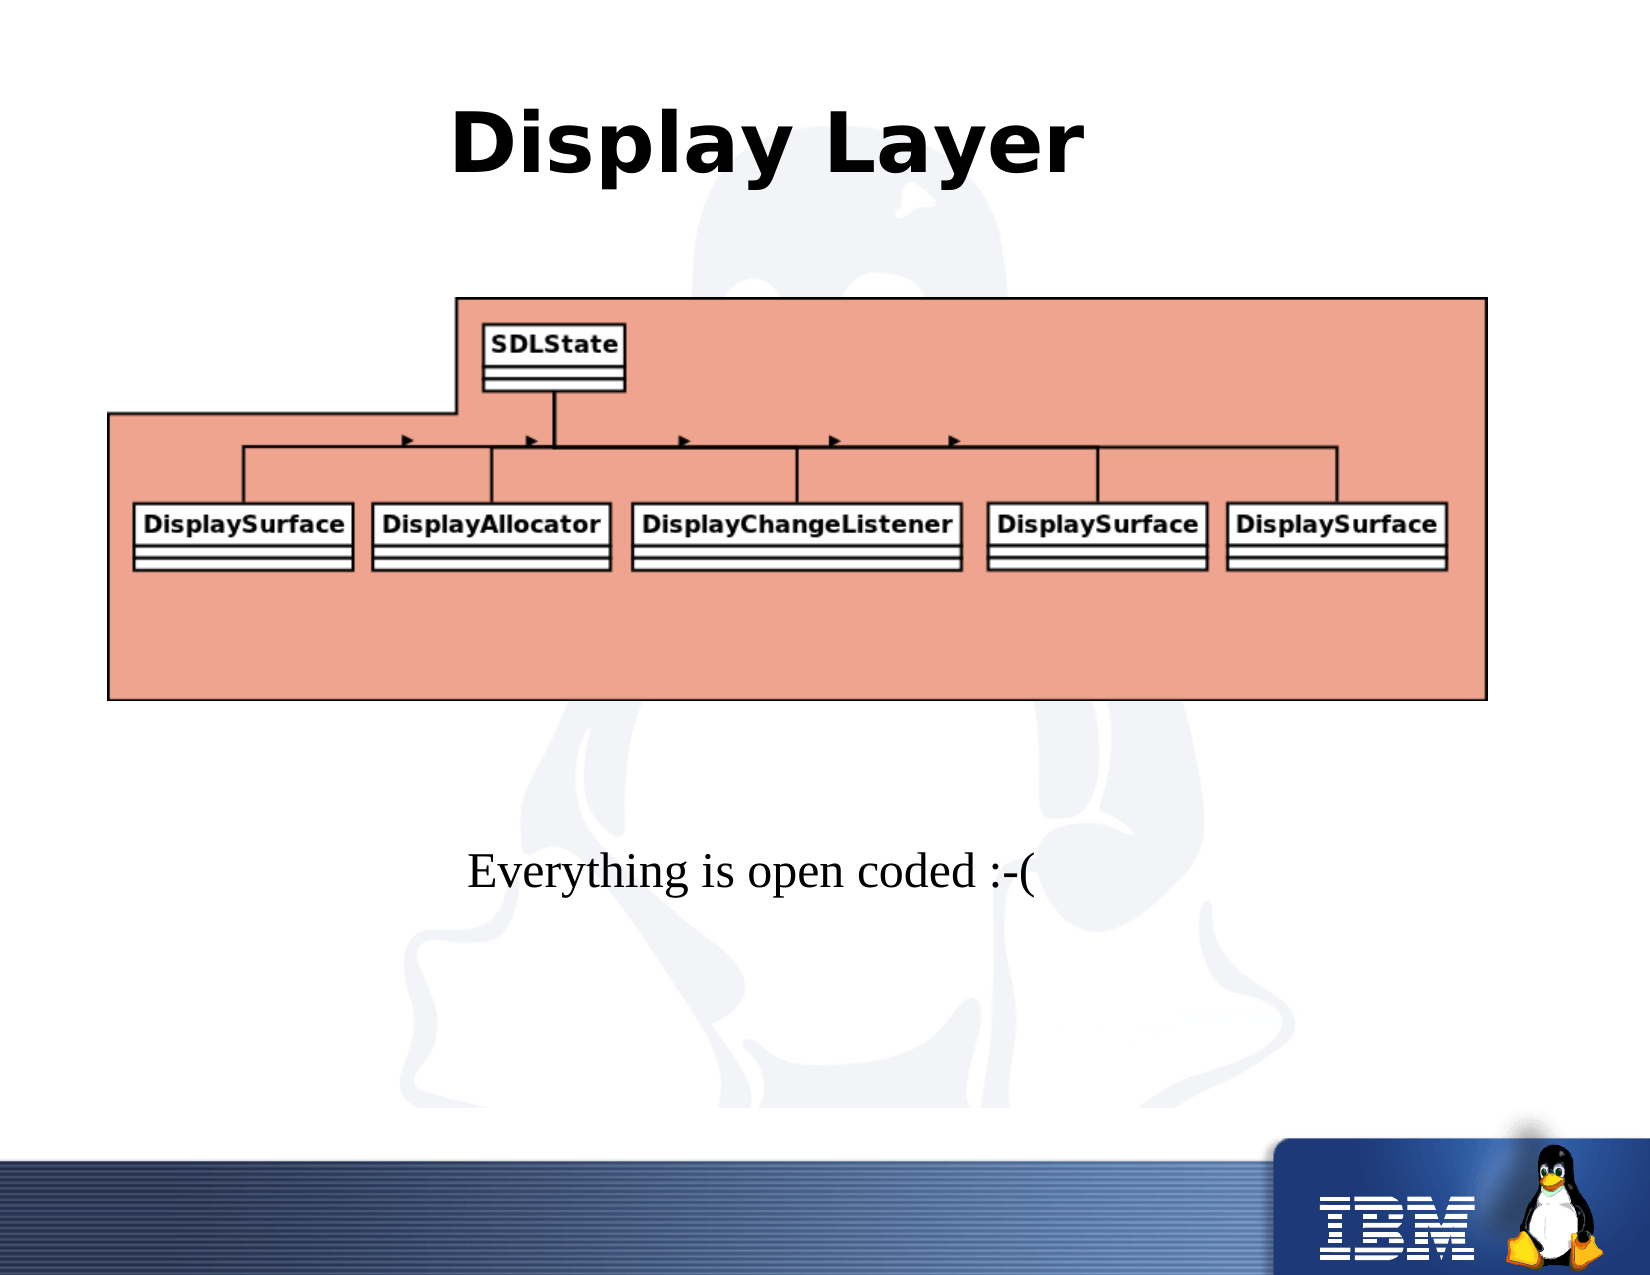

# Display Layer
Everything is open coded :-(